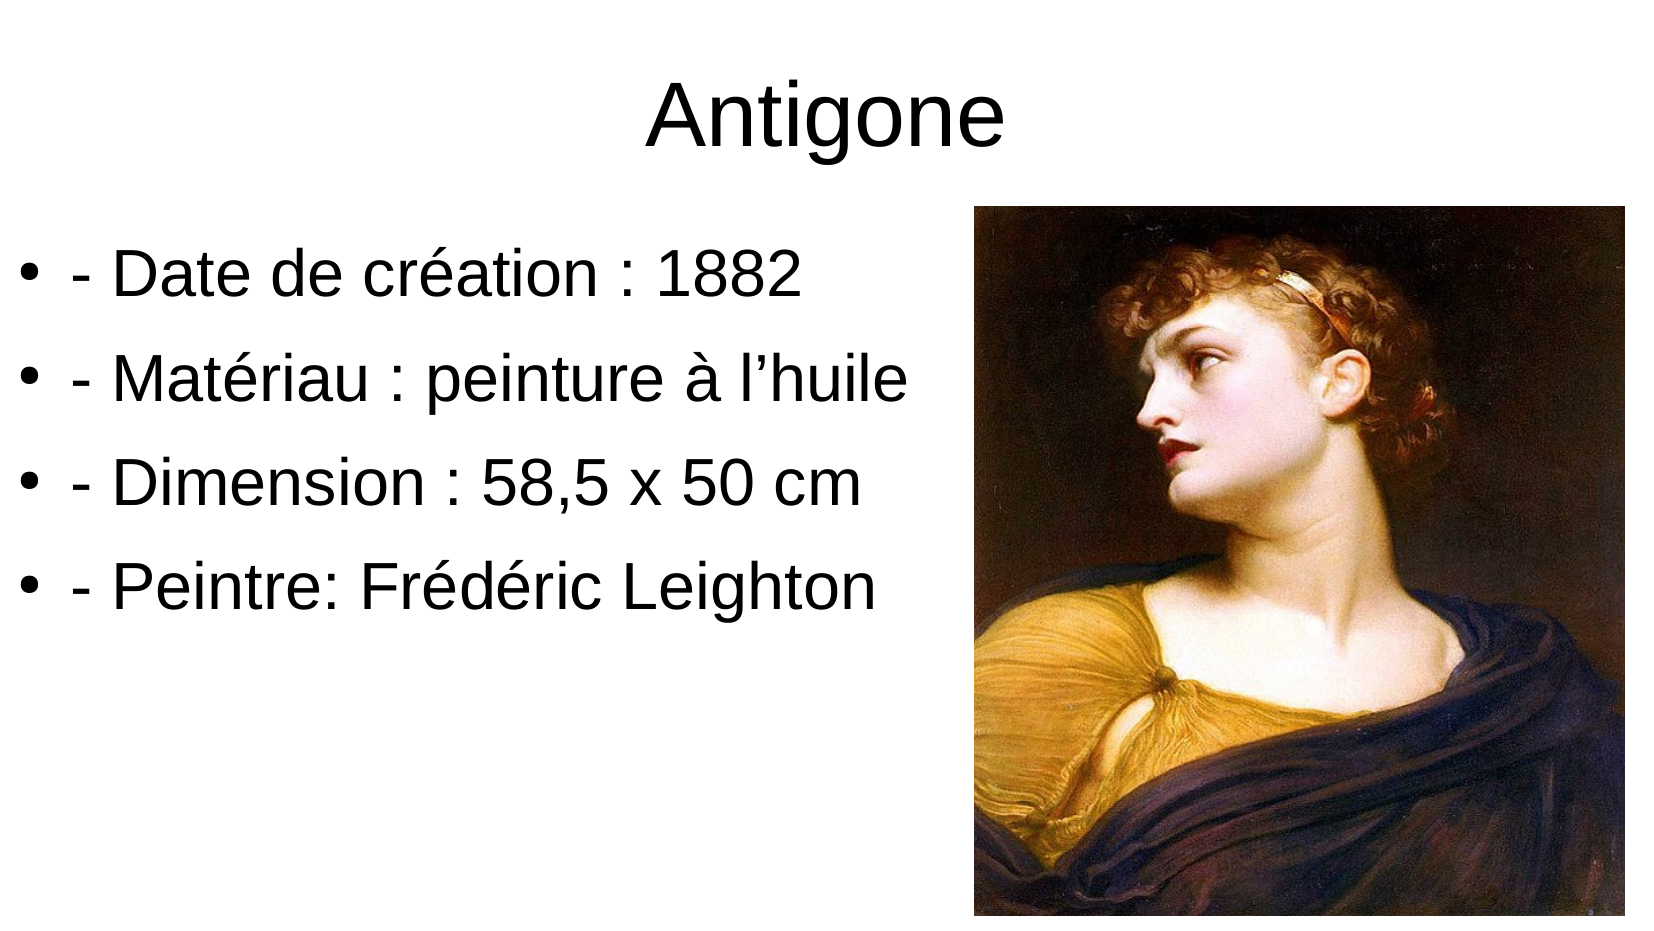

# Antigone
- Date de création : 1882
- Matériau : peinture à l’huile
- Dimension : 58,5 x 50 cm
- Peintre: Frédéric Leighton